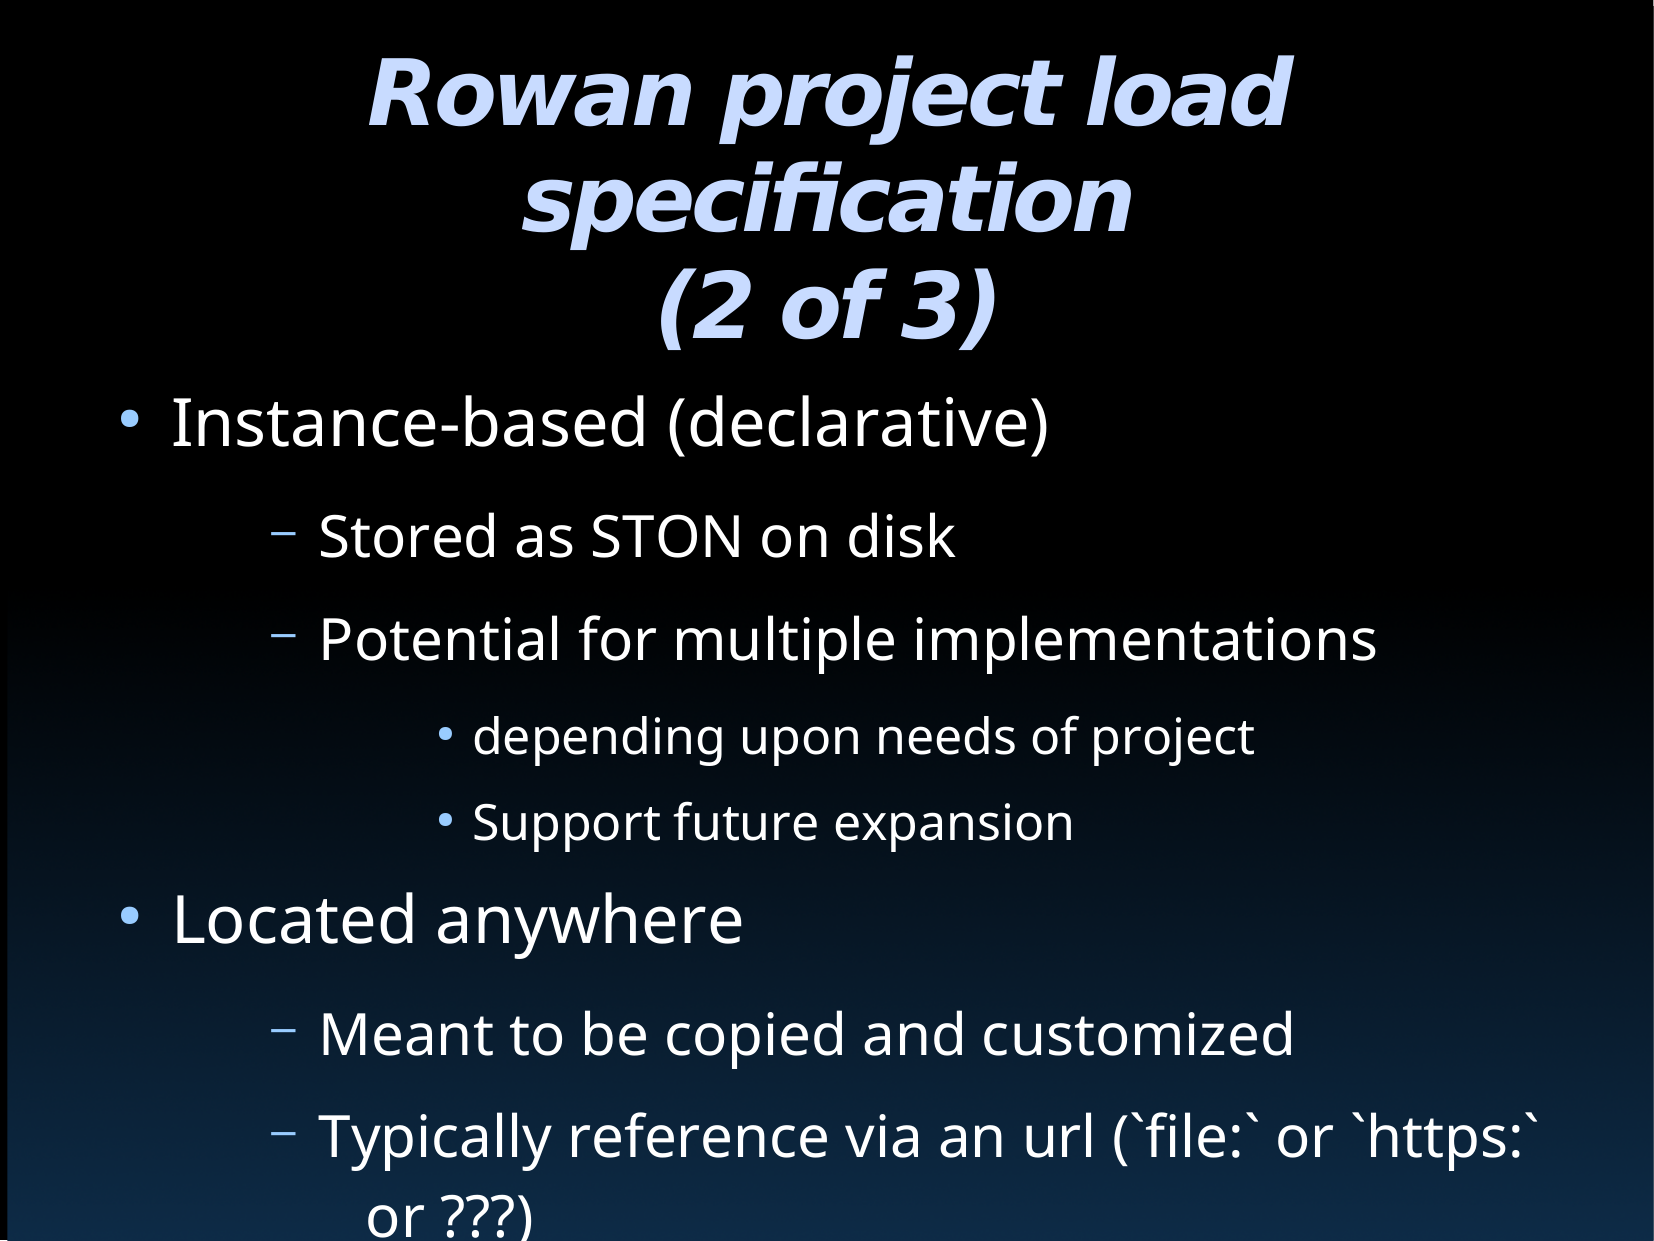

# Rowan project load specification (2 of 3)
Instance-based (declarative)
Stored as STON on disk
Potential for multiple implementations
depending upon needs of project
Support future expansion
Located anywhere
Meant to be copied and customized
Typically reference via an url (`file:` or `https:` or ???)